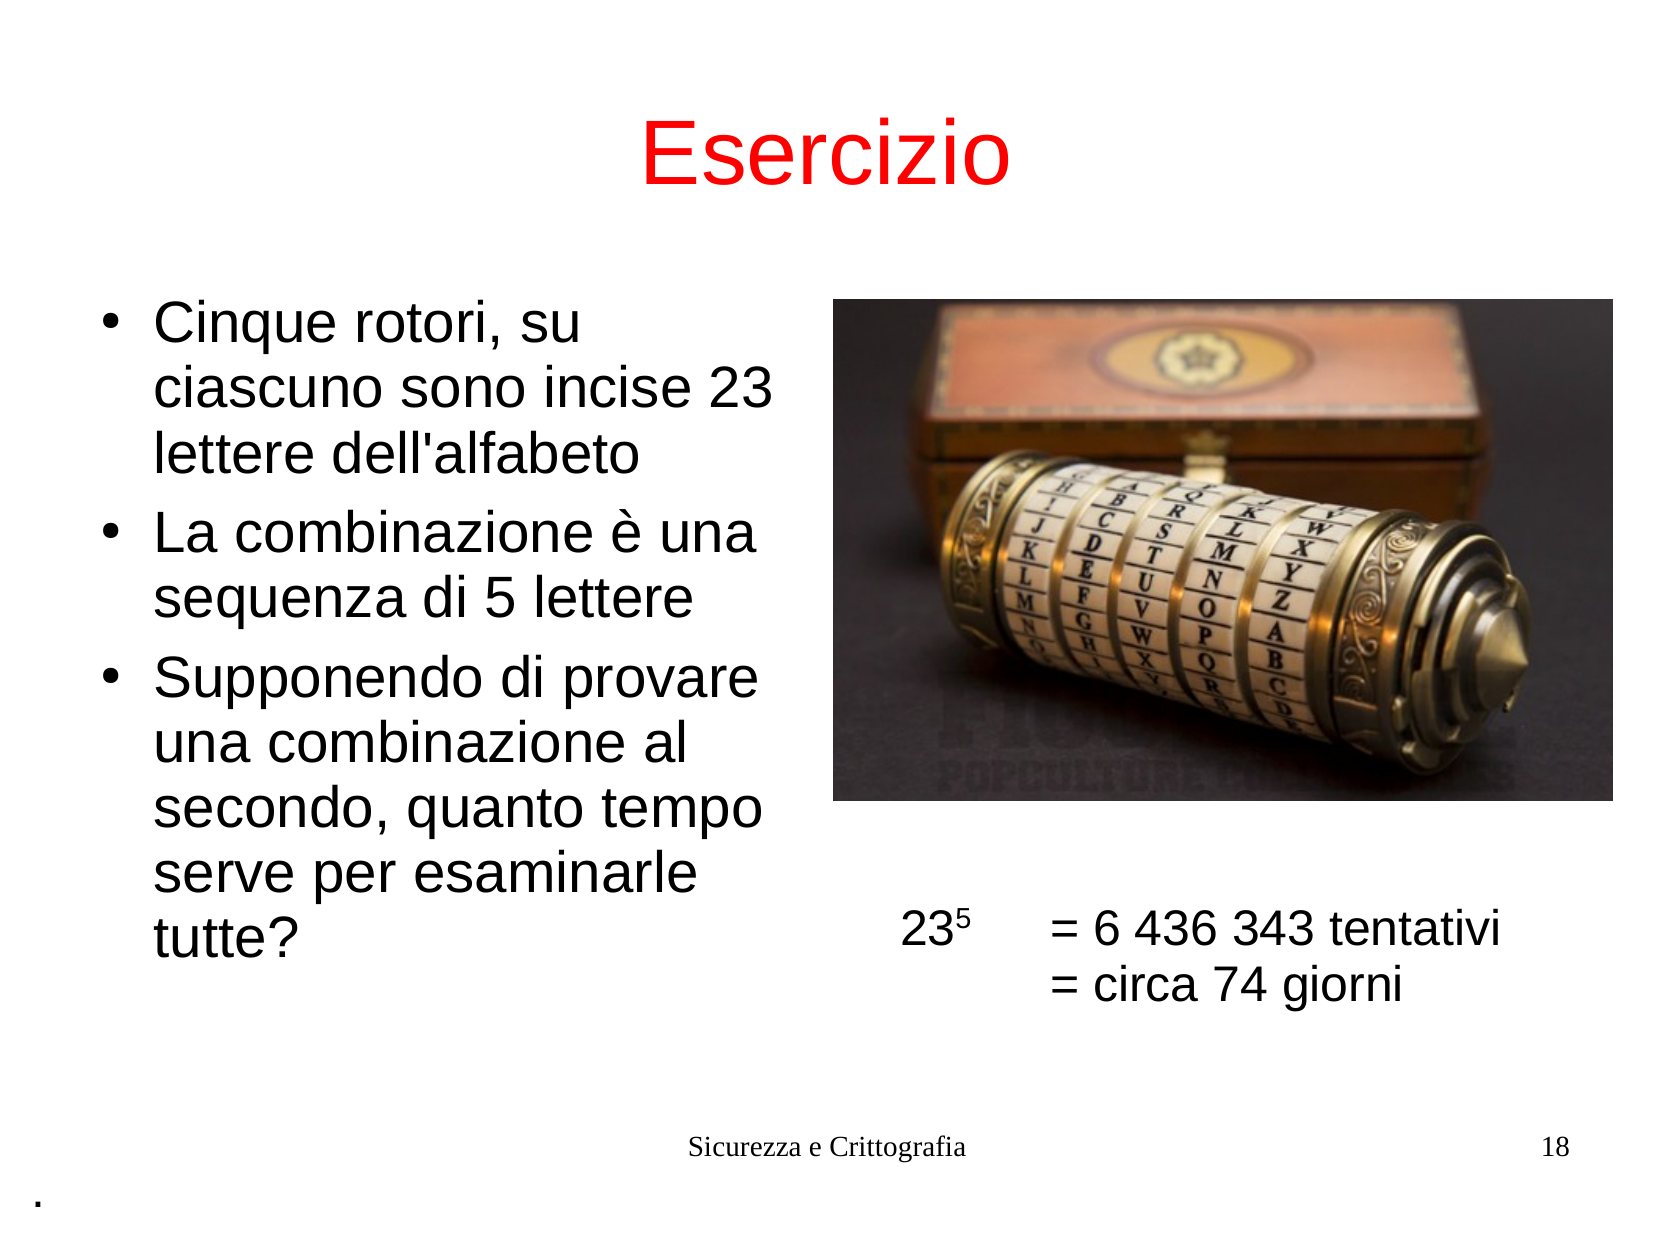

# Esercizio
Cinque rotori, su ciascuno sono incise 23 lettere dell'alfabeto
La combinazione è una sequenza di 5 lettere
Supponendo di provare una combinazione al secondo, quanto tempo serve per esaminarle tutte?
235 	= 6 436 343 tentativi
		= circa 74 giorni
Sicurezza e Crittografia
18
.